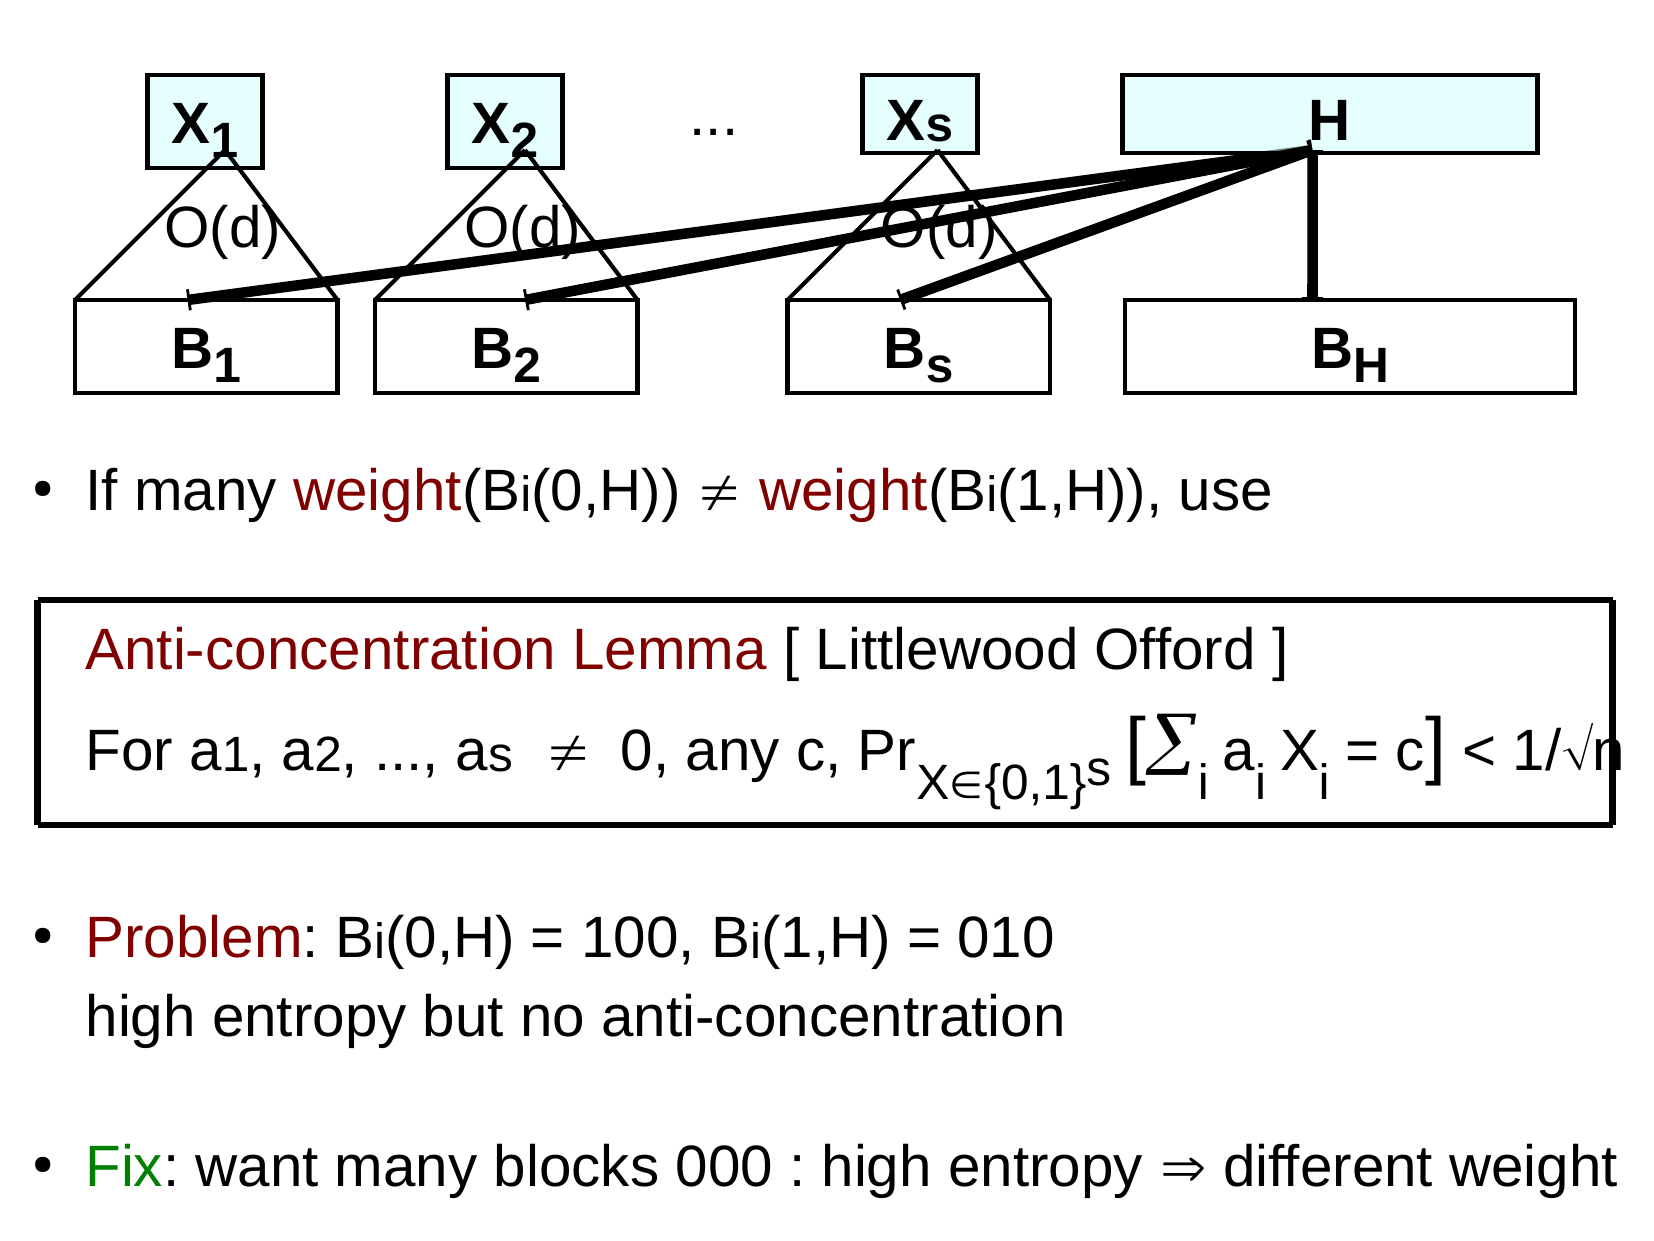

X1
X2
...
Xs
H
O(d)
O(d)
O(d)
B1
B2
Bs
BH
# If many weight(Bi(0,H))  weight(Bi(1,H)), use
Anti-concentration Lemma [ Littlewood Offord ]
For a1, a2, ..., as  0, any c, PrX{0,1}s [i ai Xi = c] < 1/n
Problem: Bi(0,H) = 100, Bi(1,H) = 010
high entropy but no anti-concentration
Fix: want many blocks 000 : high entropy  different weight